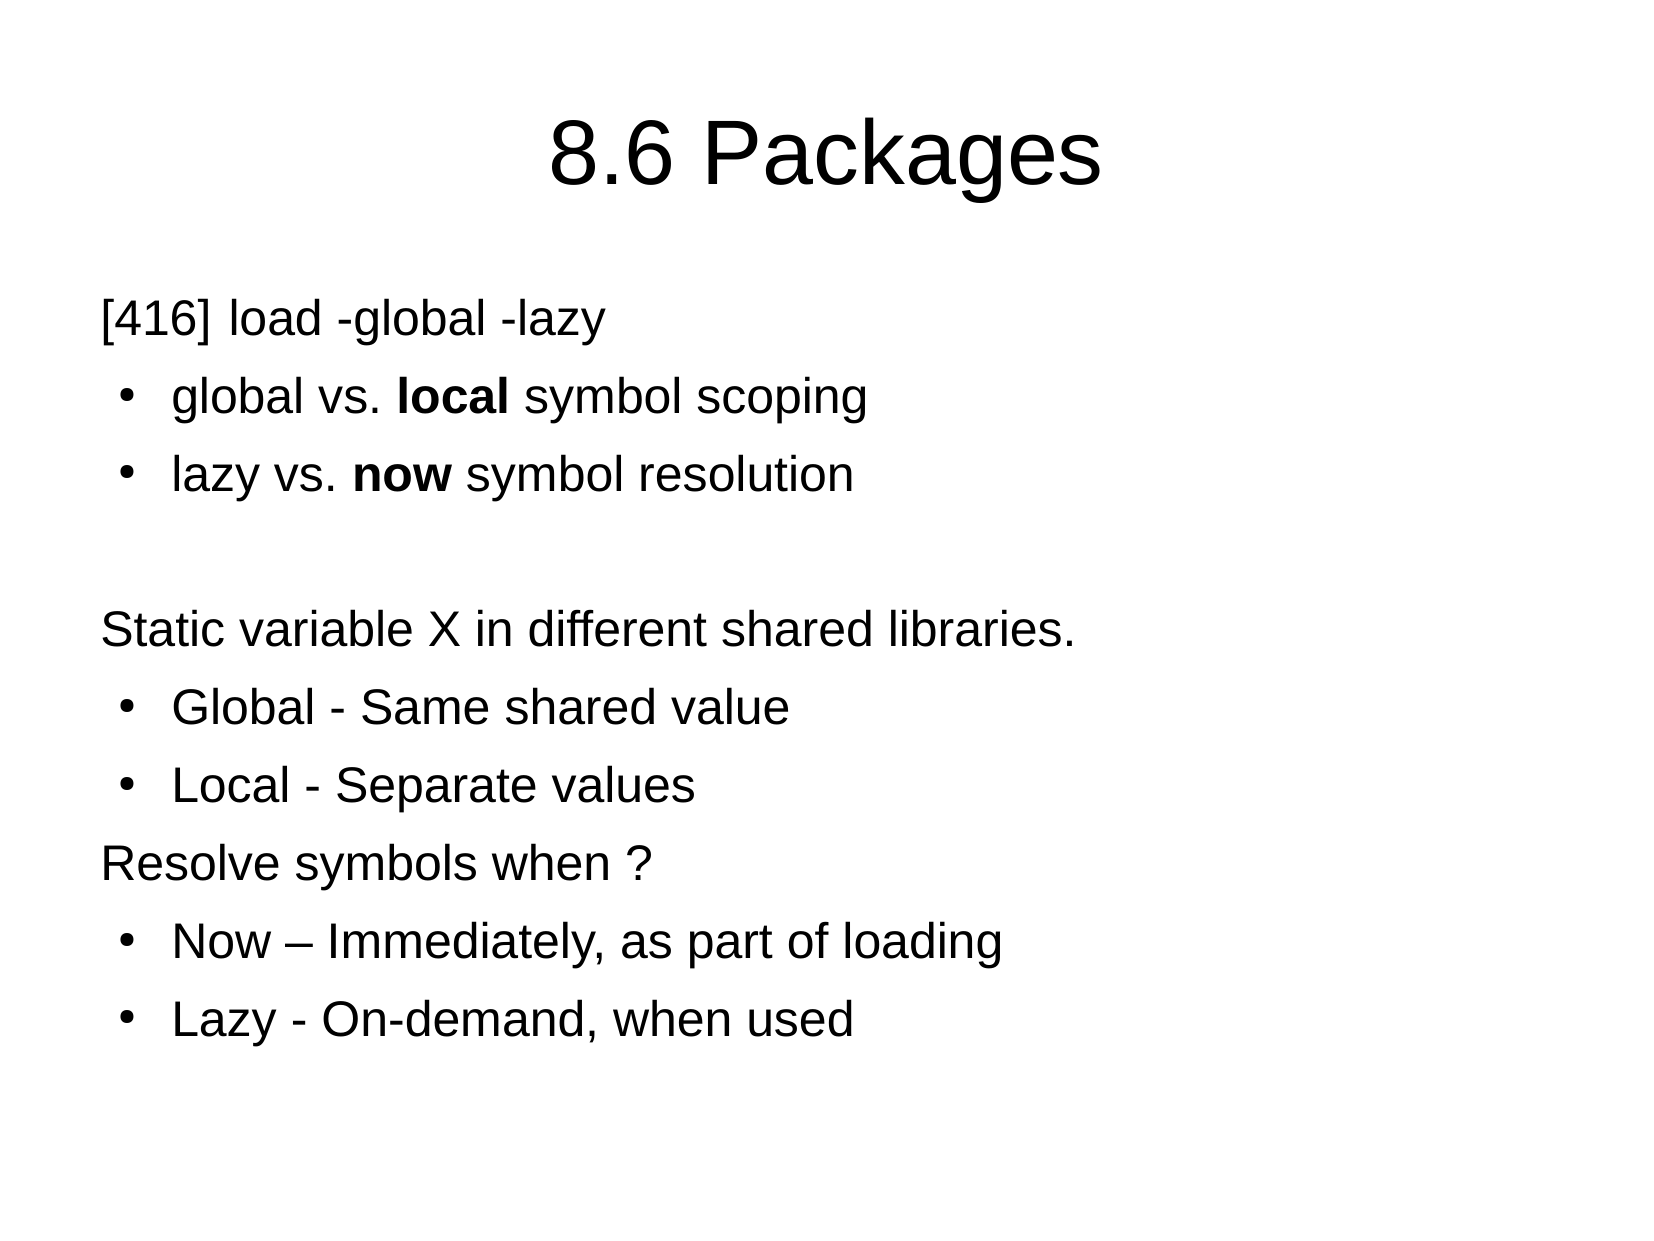

# 8.6 Packages
[416]	load -global -lazy
global vs. local symbol scoping
lazy vs. now symbol resolution
Static variable X in different shared libraries.
Global - Same shared value
Local - Separate values
Resolve symbols when ?
Now – Immediately, as part of loading
Lazy - On-demand, when used